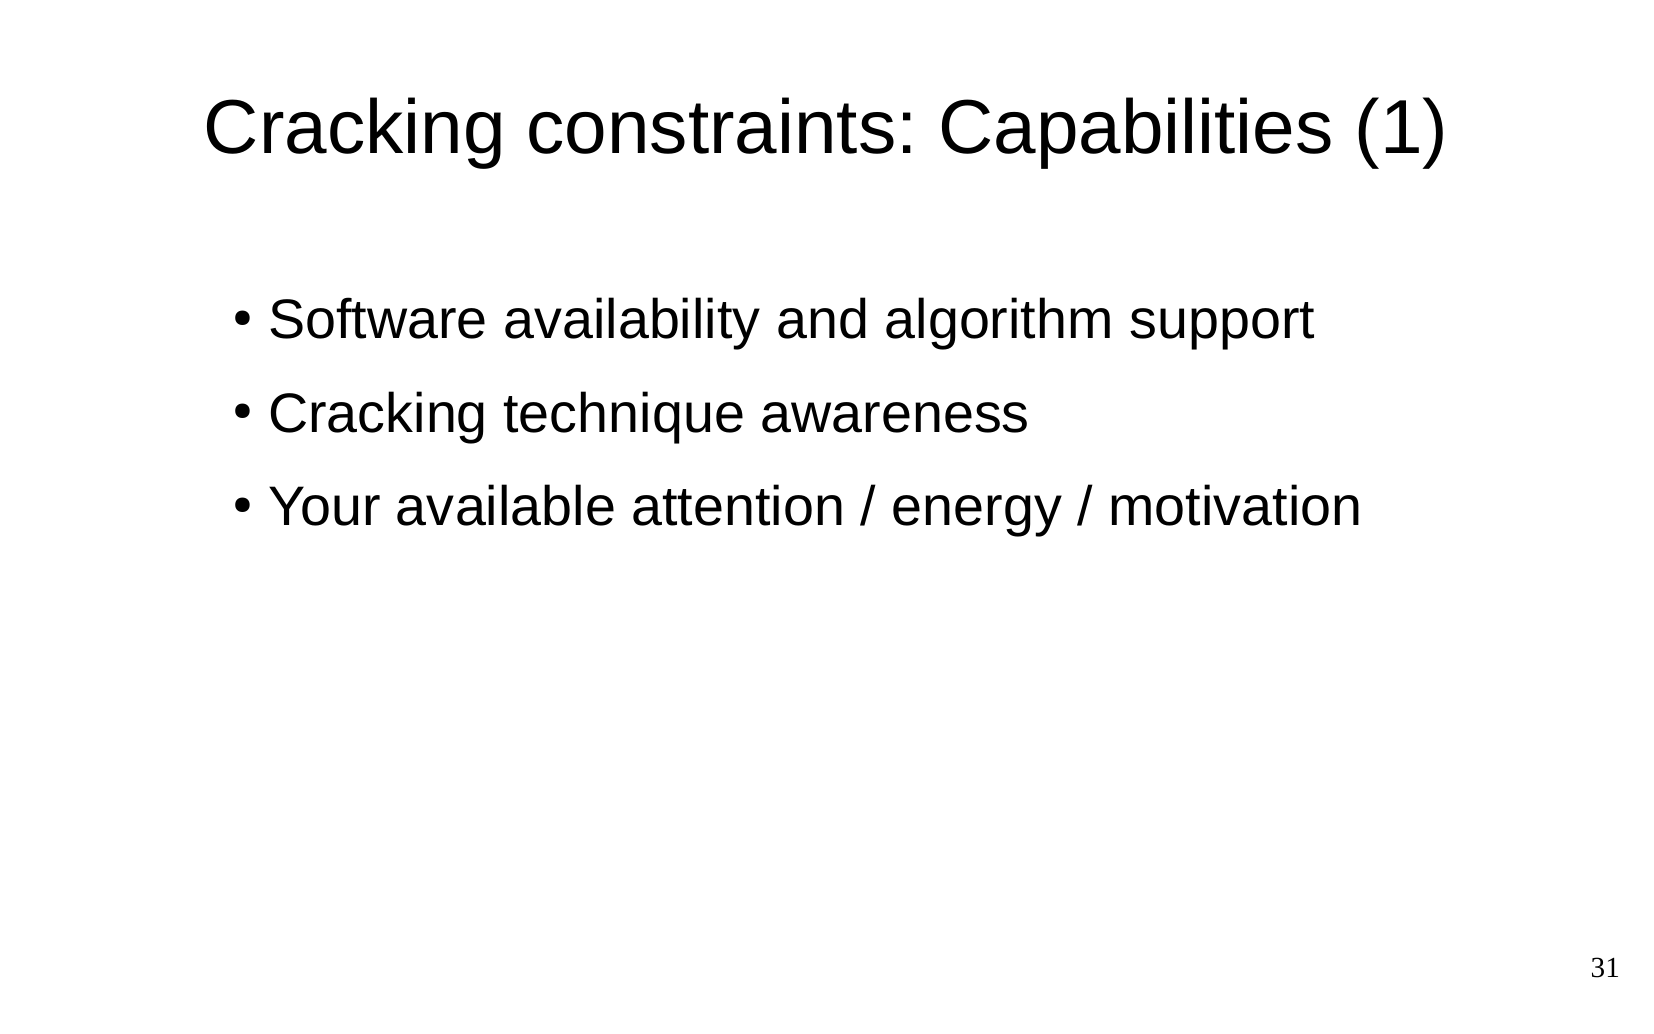

# Cracking constraints: Capabilities (1)
Software availability and algorithm support
Cracking technique awareness
Your available attention / energy / motivation